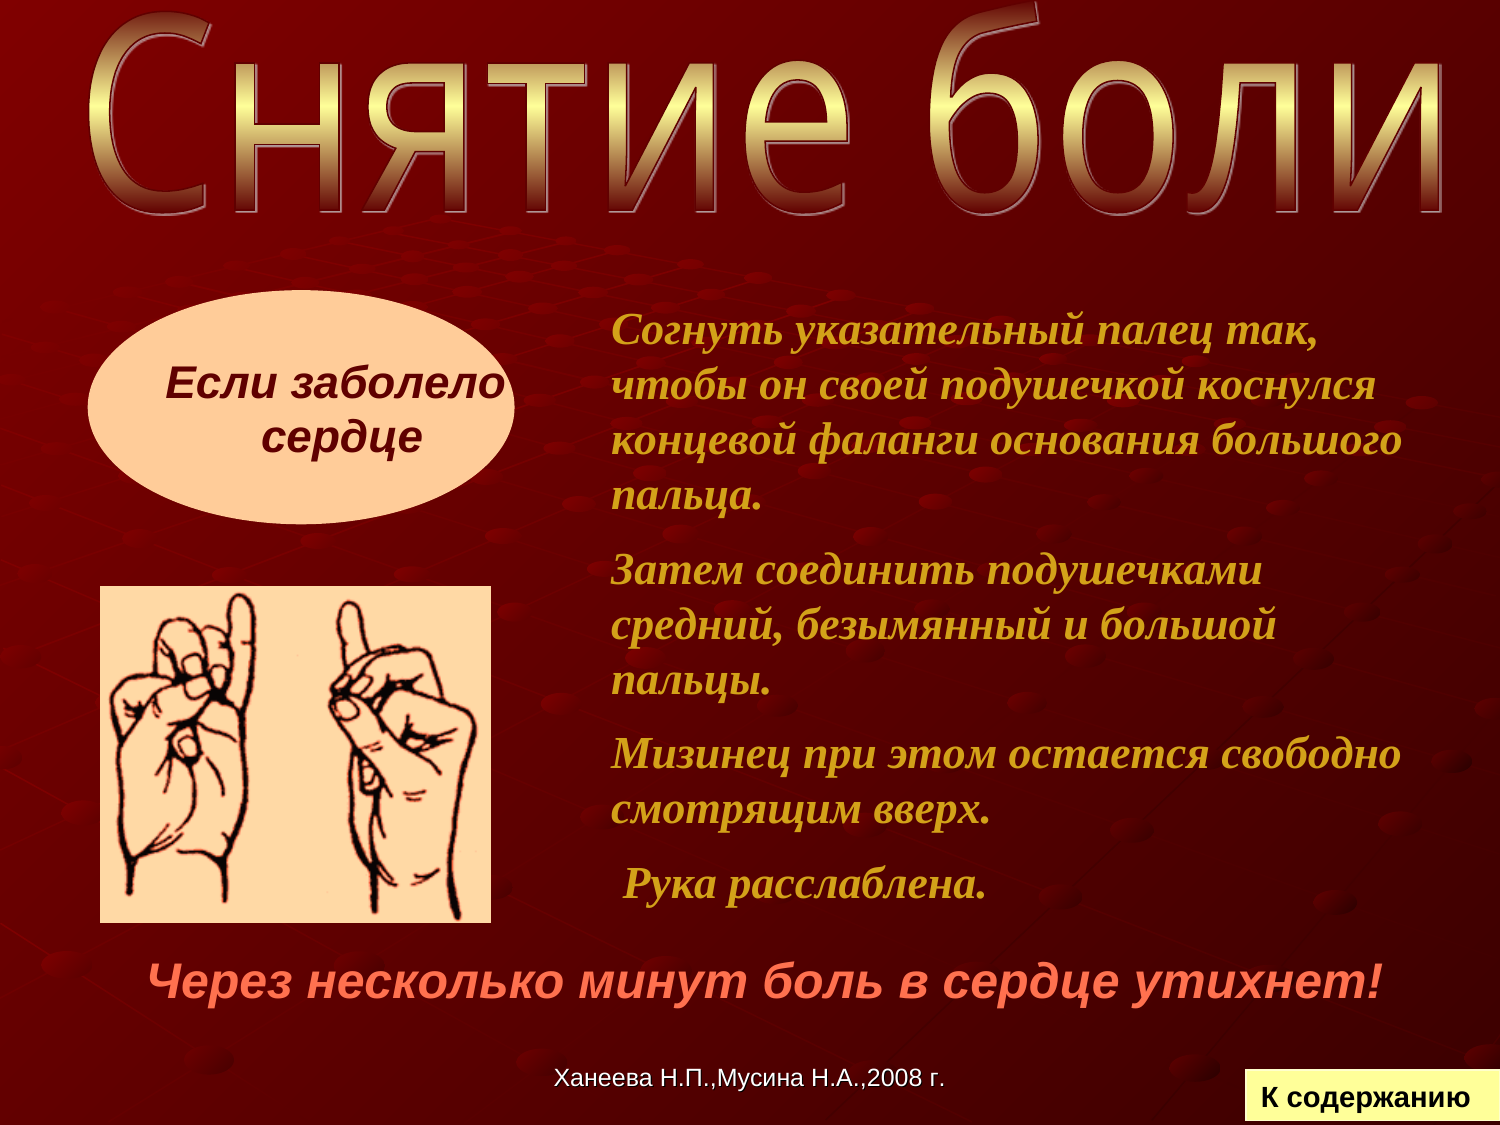

Снятие боли
Согнуть указательный палец так, чтобы он своей подушечкой коснулся концевой фаланги основания большого пальца.
Затем соединить подушечками средний, безымянный и большой пальцы.
Мизинец при этом остается свободно смотрящим вверх.
 Рука расслаблена.
Если заболело
 сердце
Через несколько минут боль в сердце утихнет!
Ханеева Н.П.,Мусина Н.А.,2008 г.
К содержанию